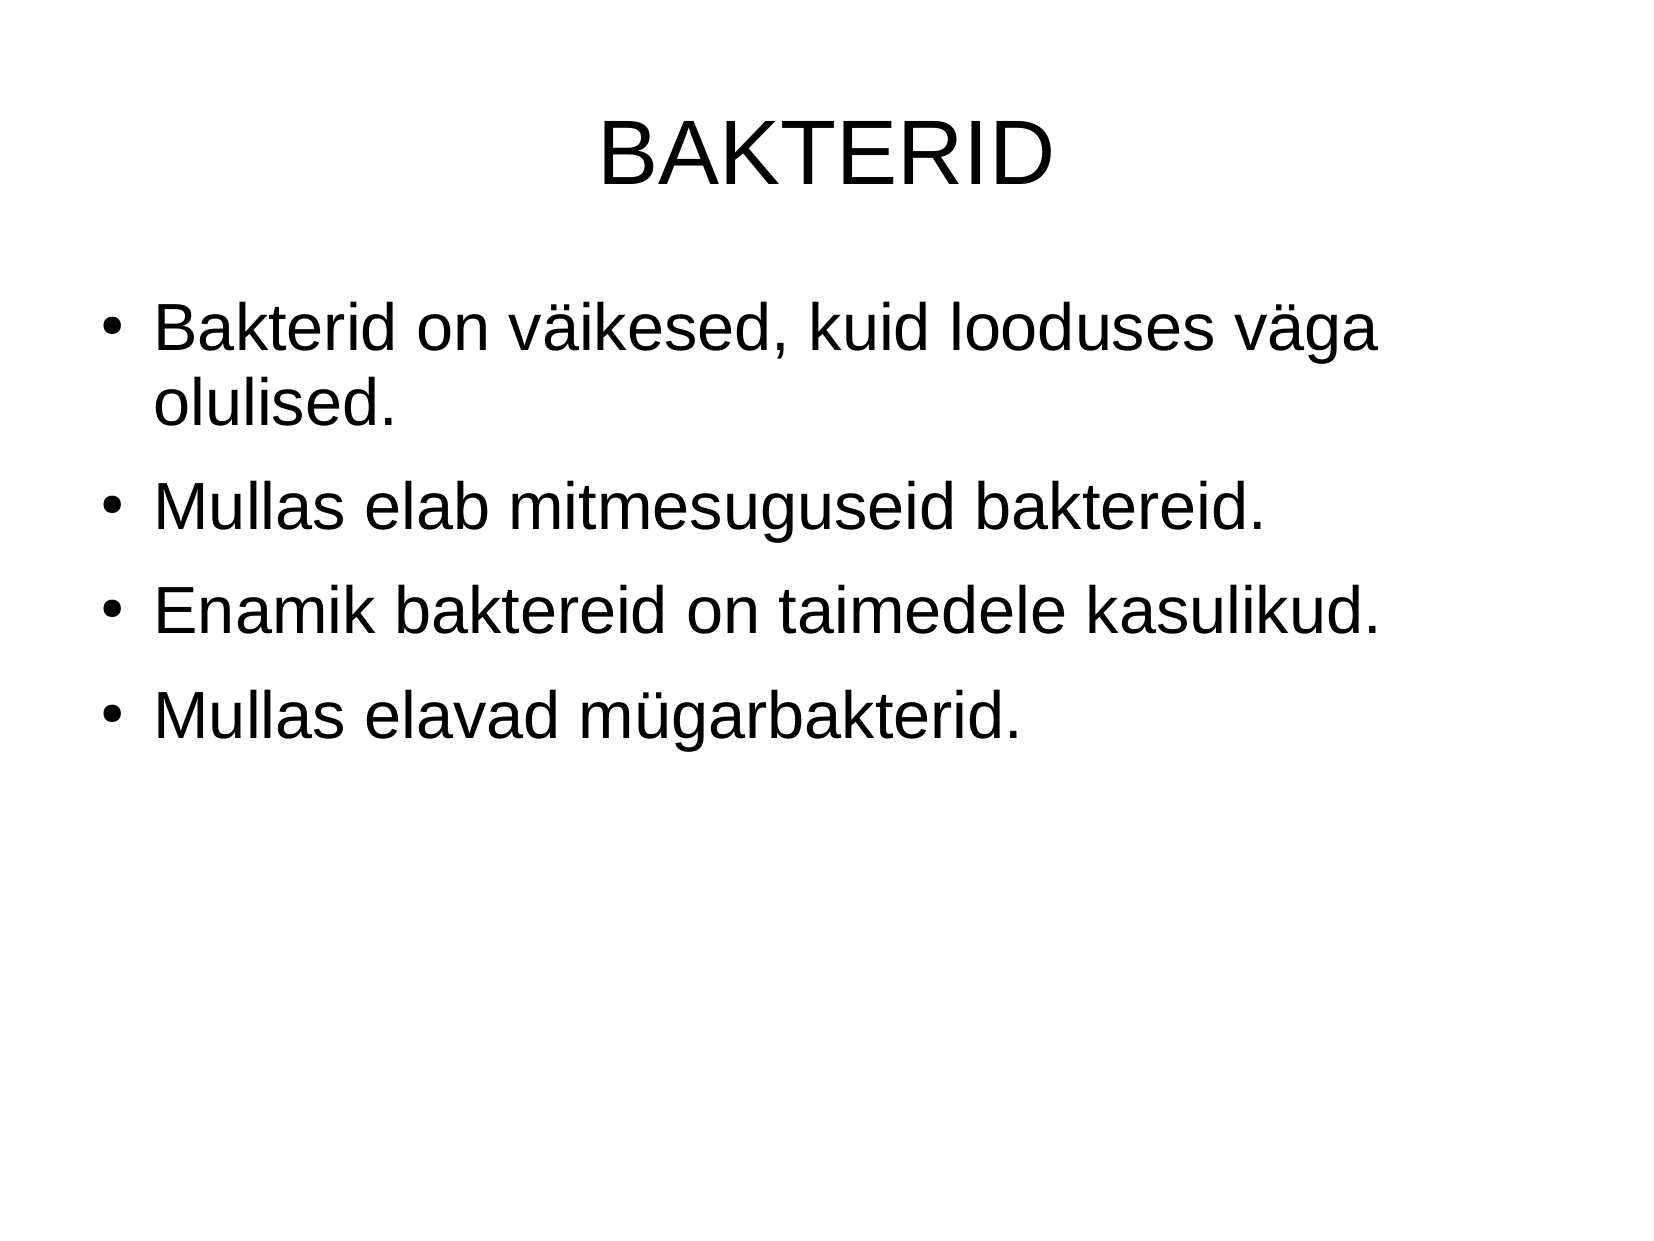

# BAKTERID
Bakterid on väikesed, kuid looduses väga olulised.
Mullas elab mitmesuguseid baktereid.
Enamik baktereid on taimedele kasulikud.
Mullas elavad mügarbakterid.